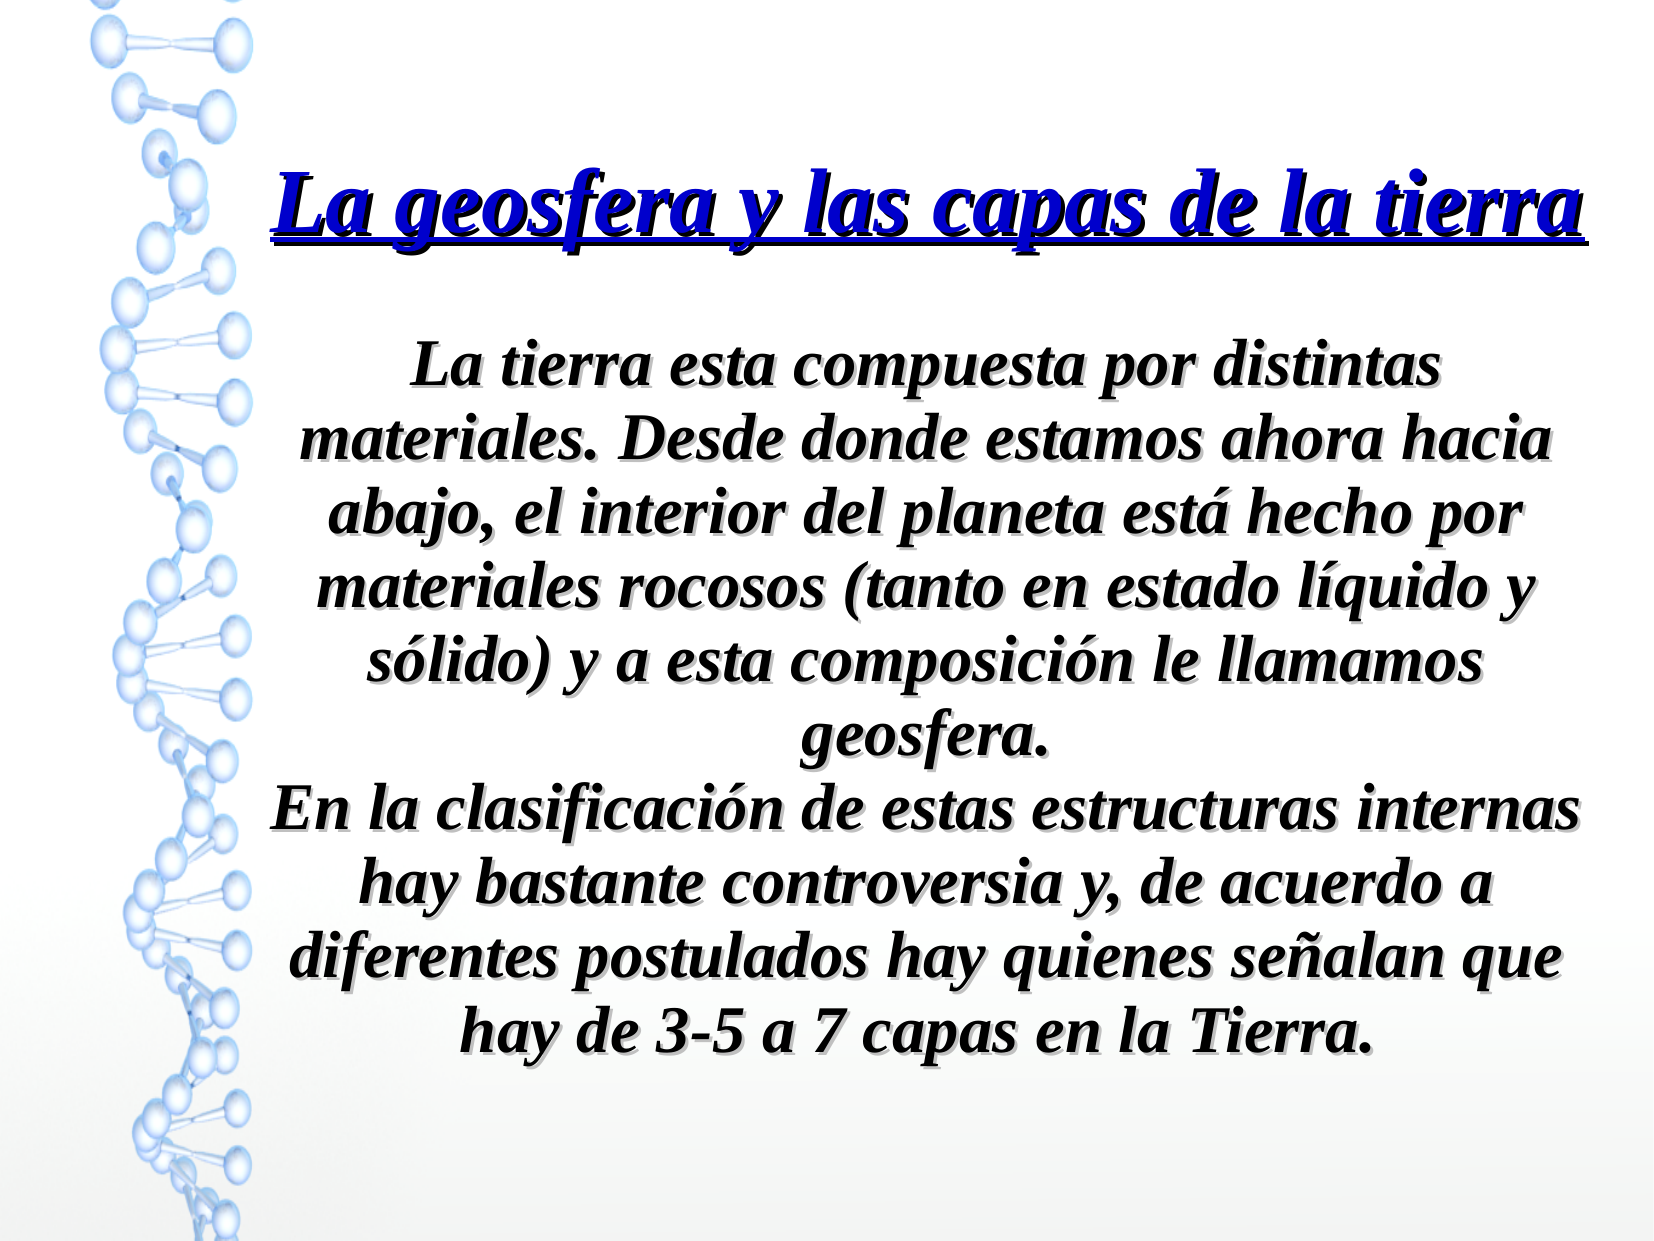

#
La geosfera y las capas de la tierra
La tierra esta compuesta por distintas materiales. Desde donde estamos ahora hacia abajo, el interior del planeta está hecho por materiales rocosos (tanto en estado líquido y sólido) y a esta composición le llamamos geosfera.
En la clasificación de estas estructuras internas hay bastante controversia y, de acuerdo a diferentes postulados hay quienes señalan que hay de 3-5 a 7 capas en la Tierra.